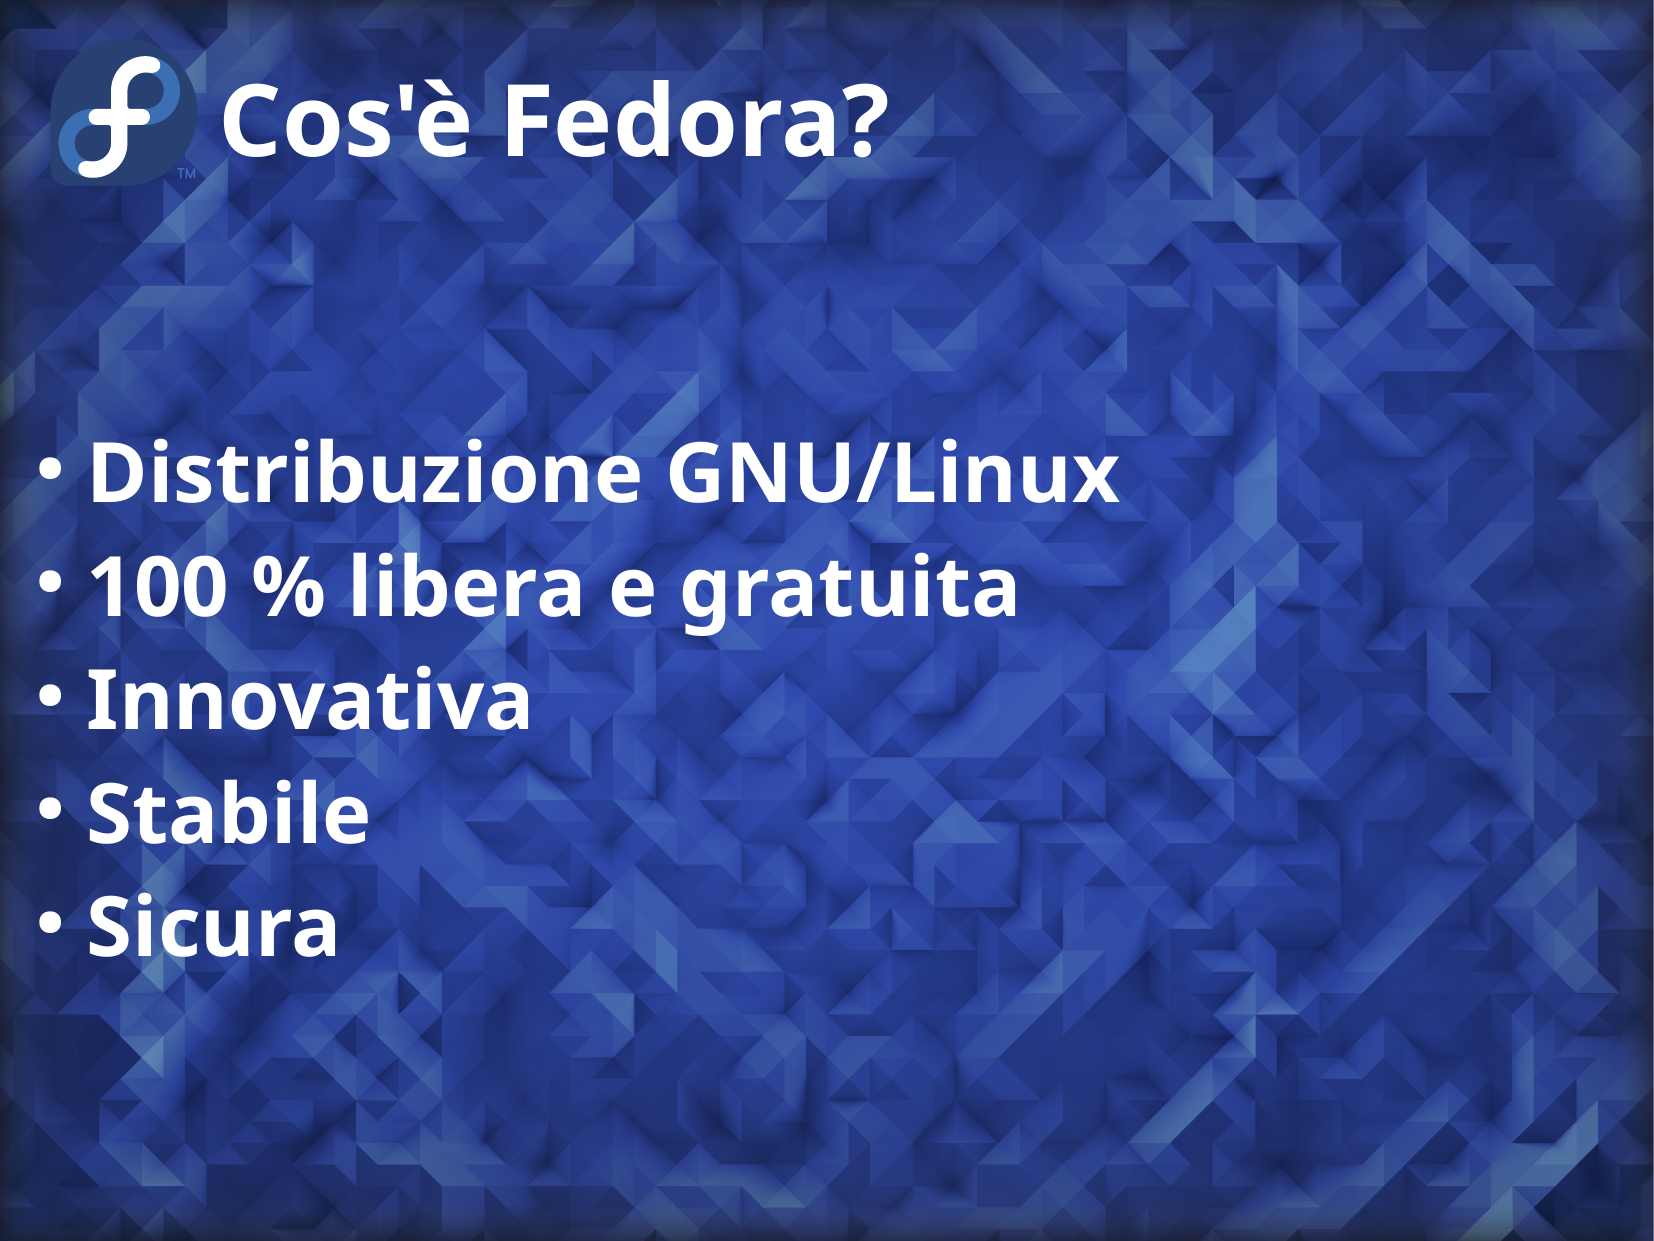

# Cos'è Fedora?
 Distribuzione GNU/Linux
 100 % libera e gratuita
 Innovativa
 Stabile
 Sicura